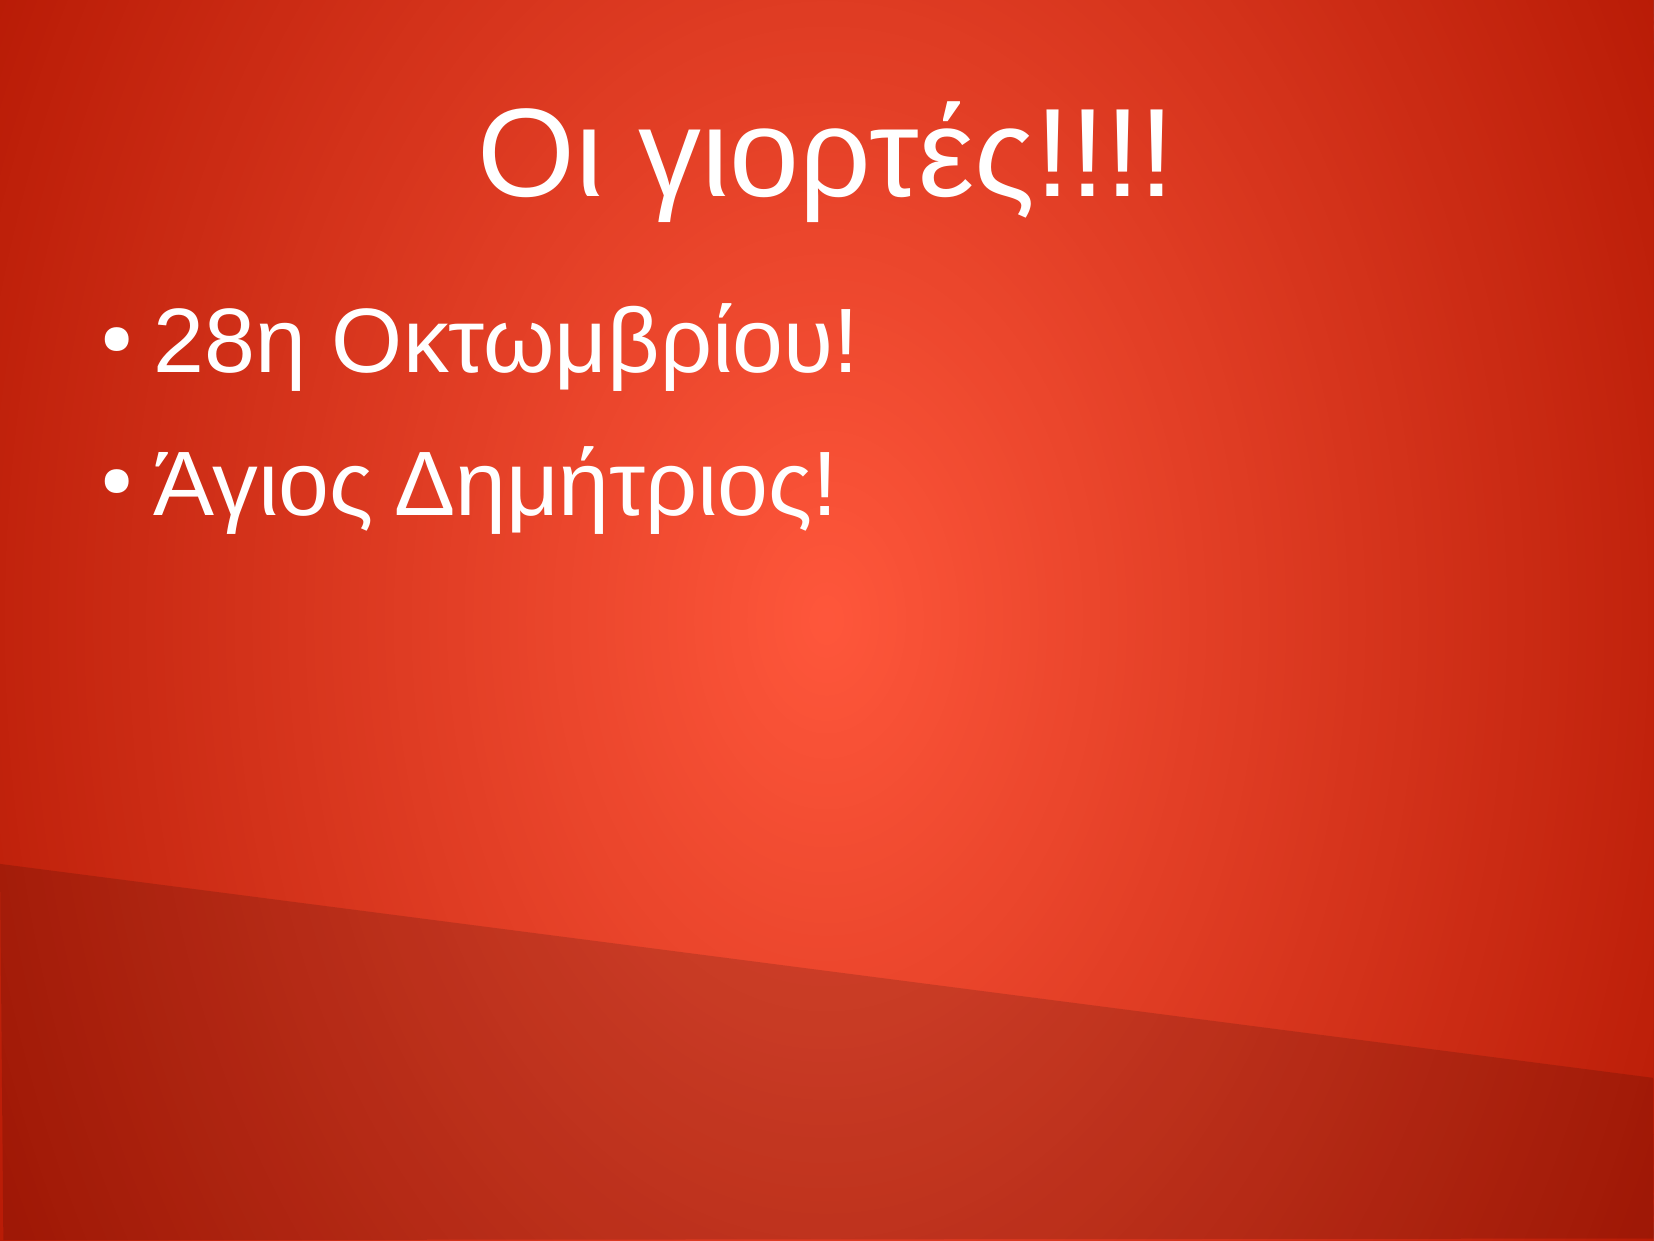

# Οι γιορτές!!!!
28η Οκτωμβρίου!
Άγιος Δημήτριος!